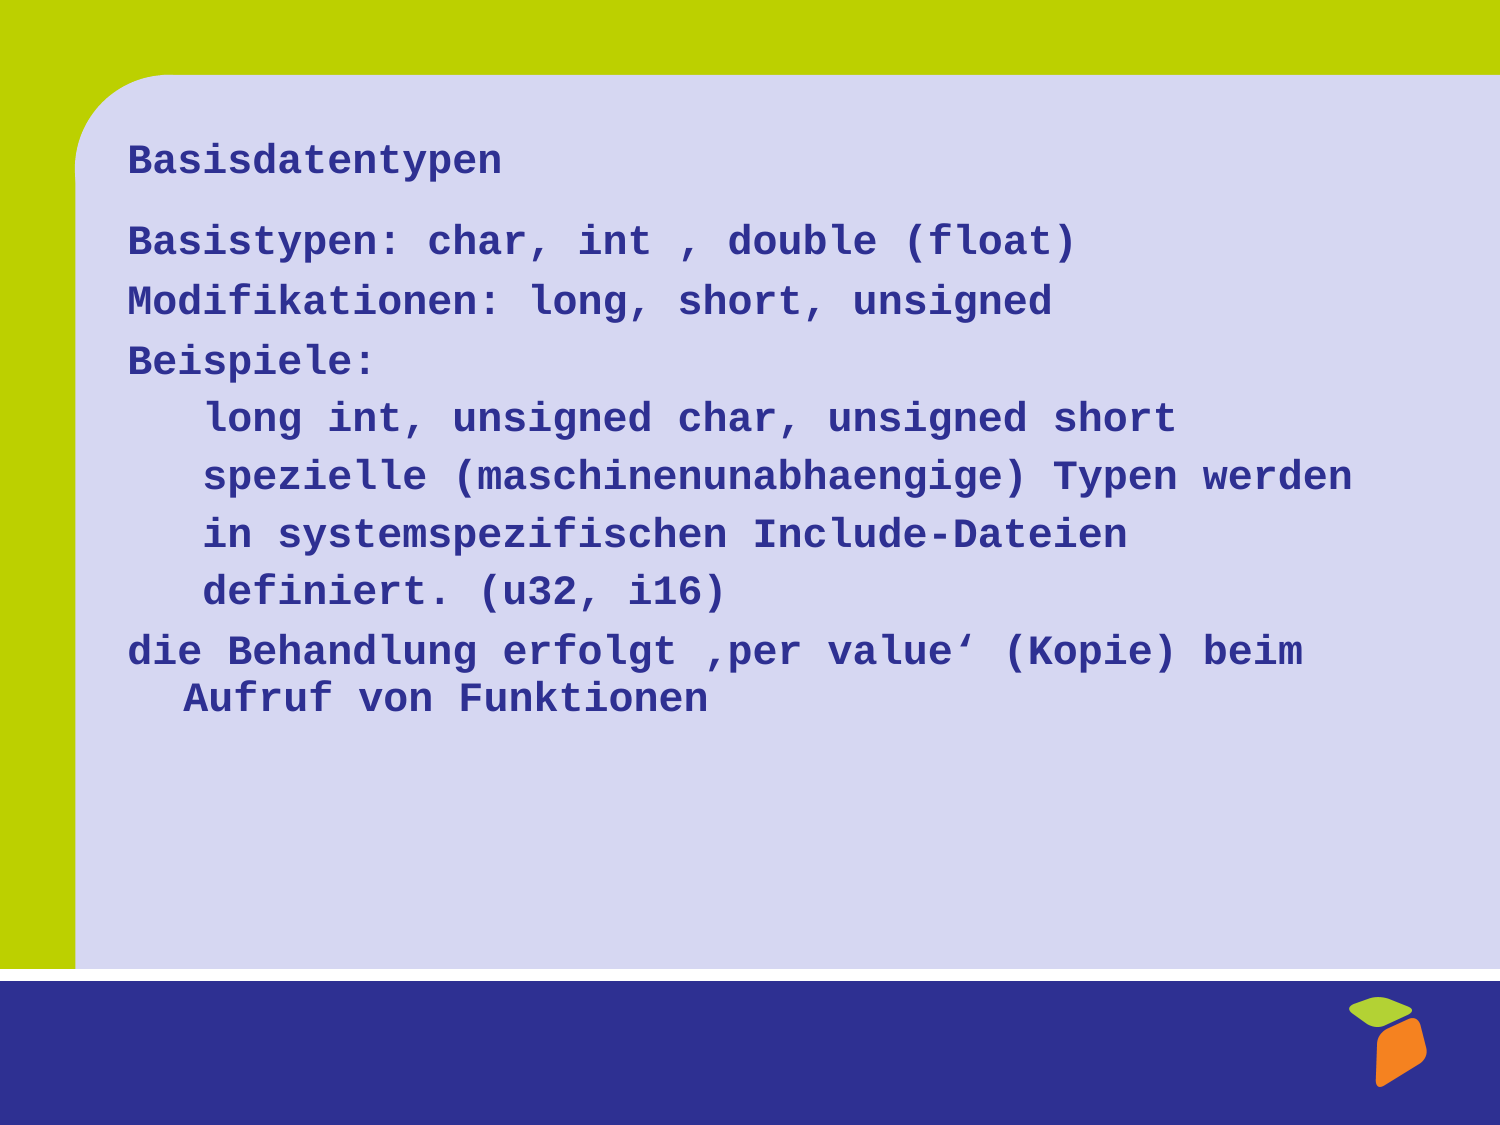

# Basisdatentypen
Basistypen: char, int , double (float)
Modifikationen: long, short, unsigned
Beispiele:
long int, unsigned char, unsigned short
spezielle (maschinenunabhaengige) Typen werden
in systemspezifischen Include-Dateien
definiert. (u32, i16)
die Behandlung erfolgt ‚per value‘ (Kopie) beim Aufruf von Funktionen